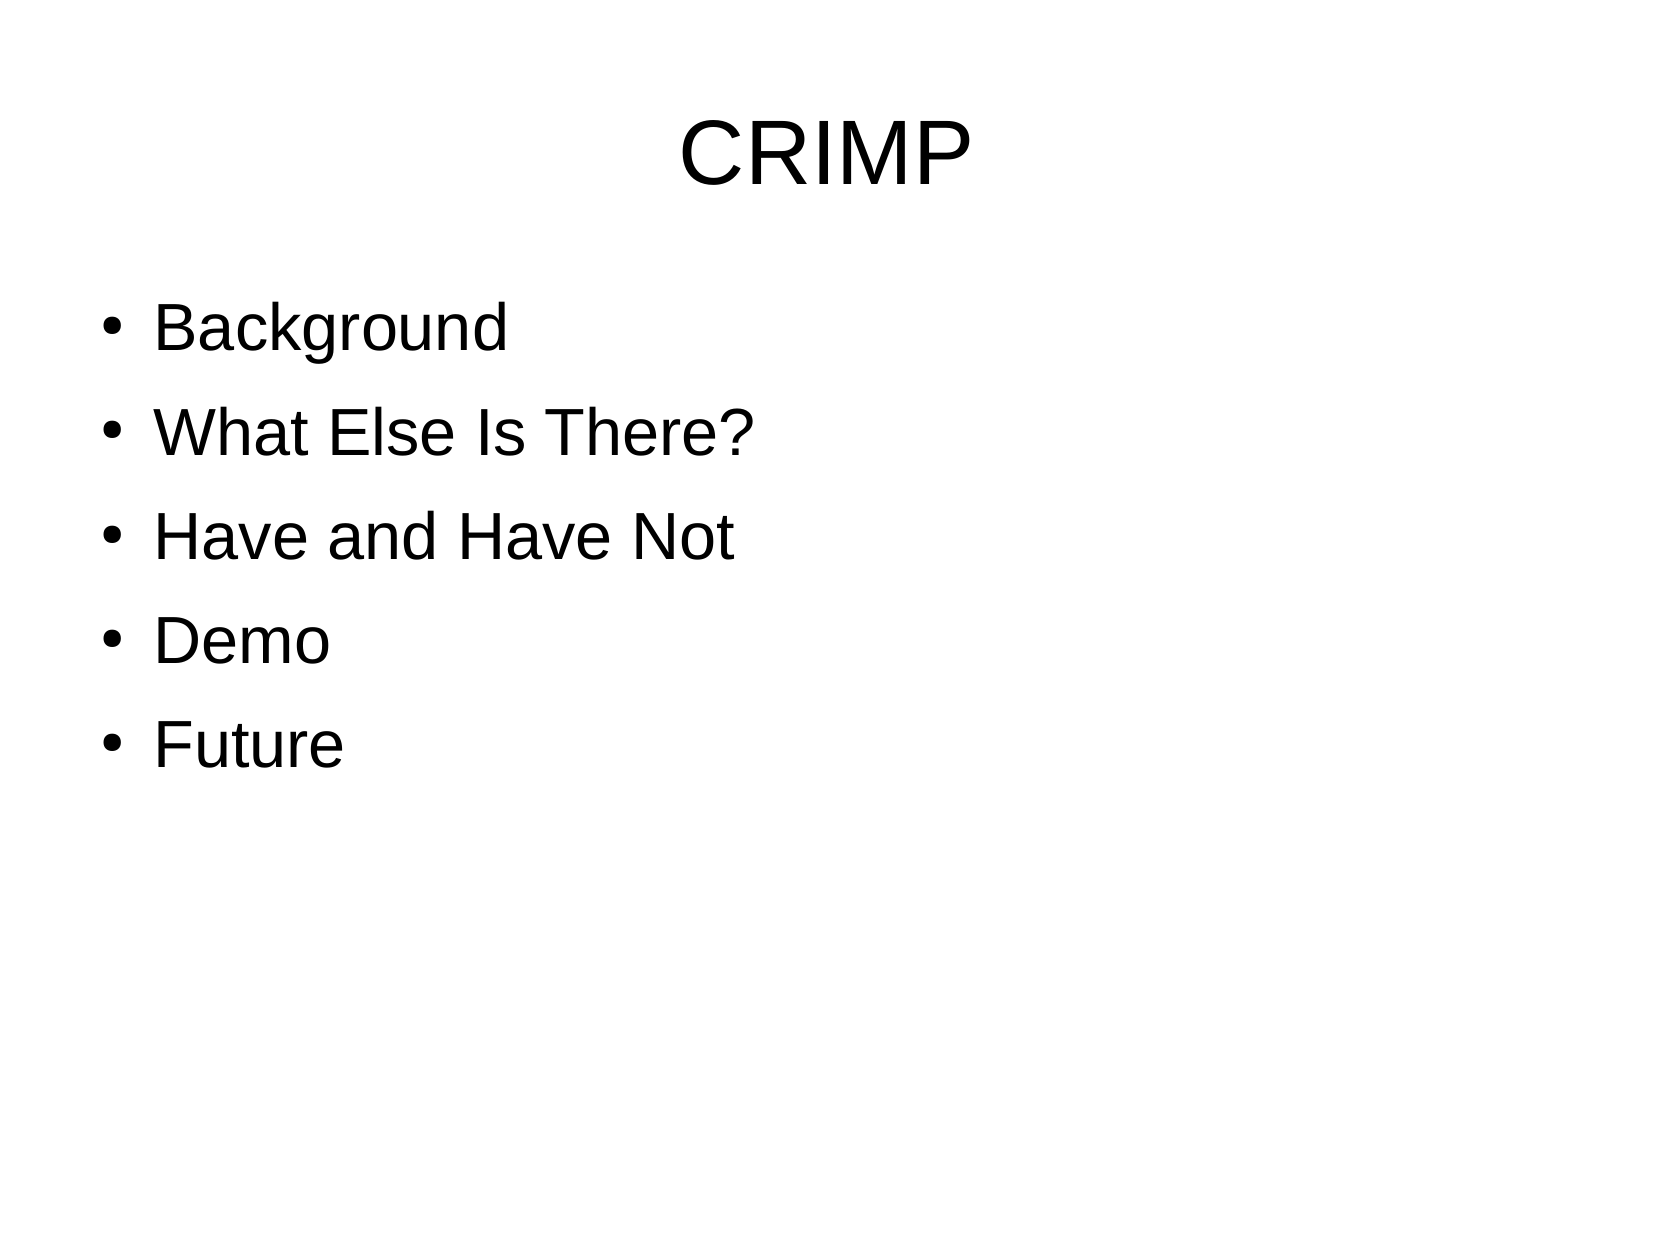

# CRIMP
Background
What Else Is There?
Have and Have Not
Demo
Future